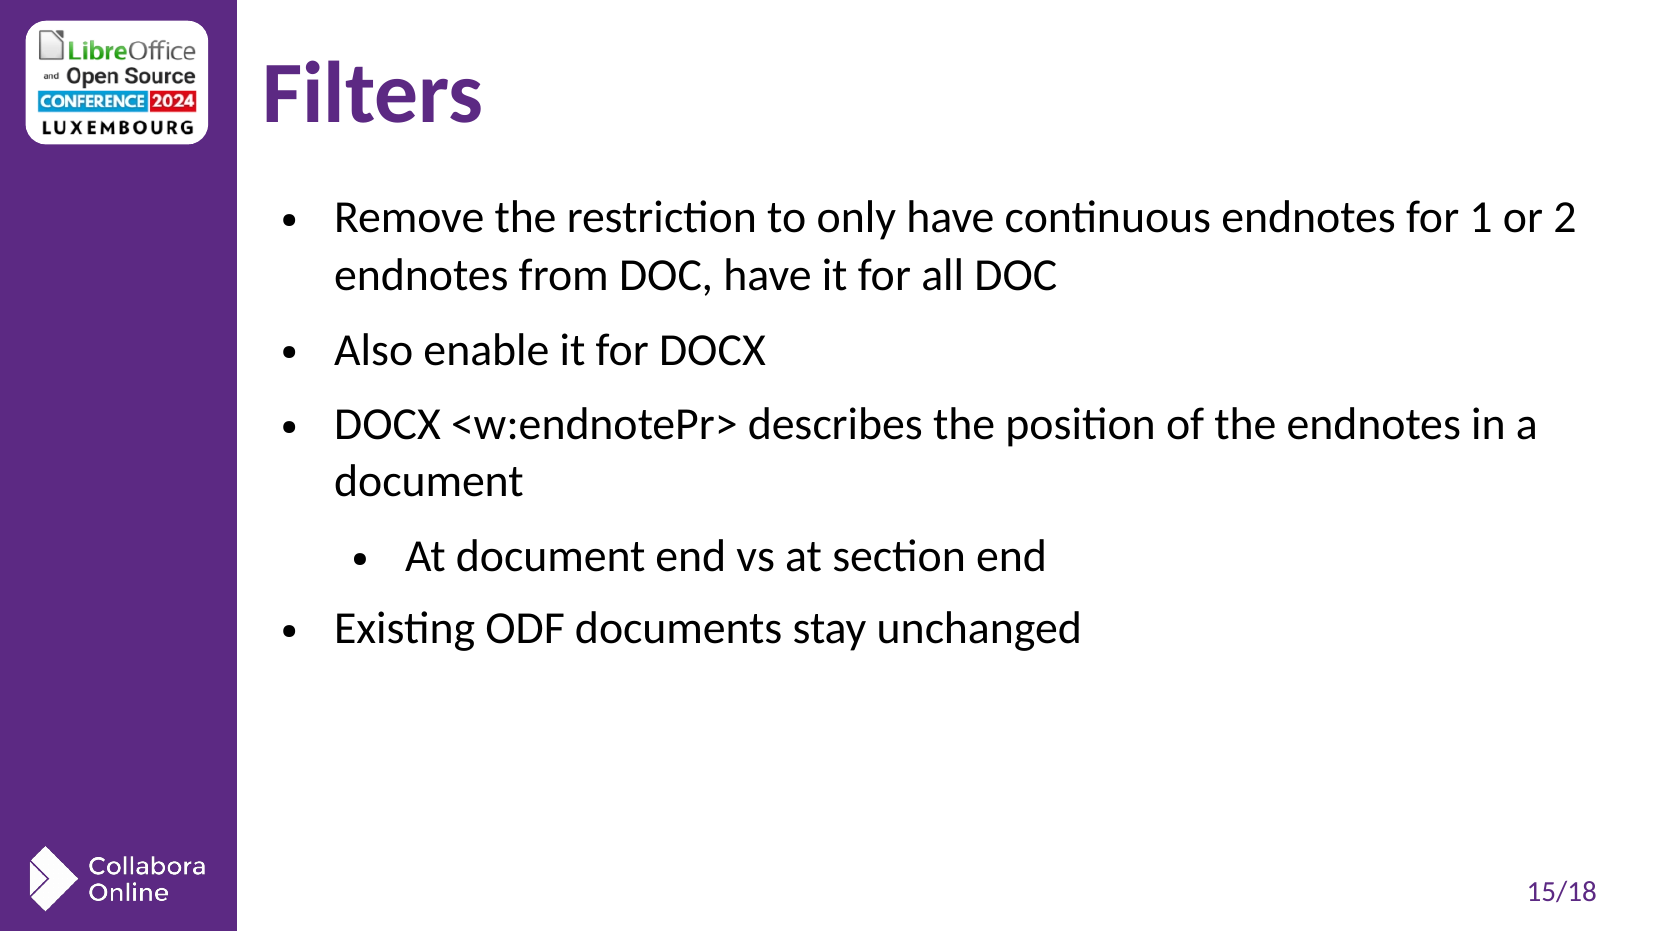

# Filters
Remove the restriction to only have continuous endnotes for 1 or 2 endnotes from DOC, have it for all DOC
Also enable it for DOCX
DOCX <w:endnotePr> describes the position of the endnotes in a document
At document end vs at section end
Existing ODF documents stay unchanged
15